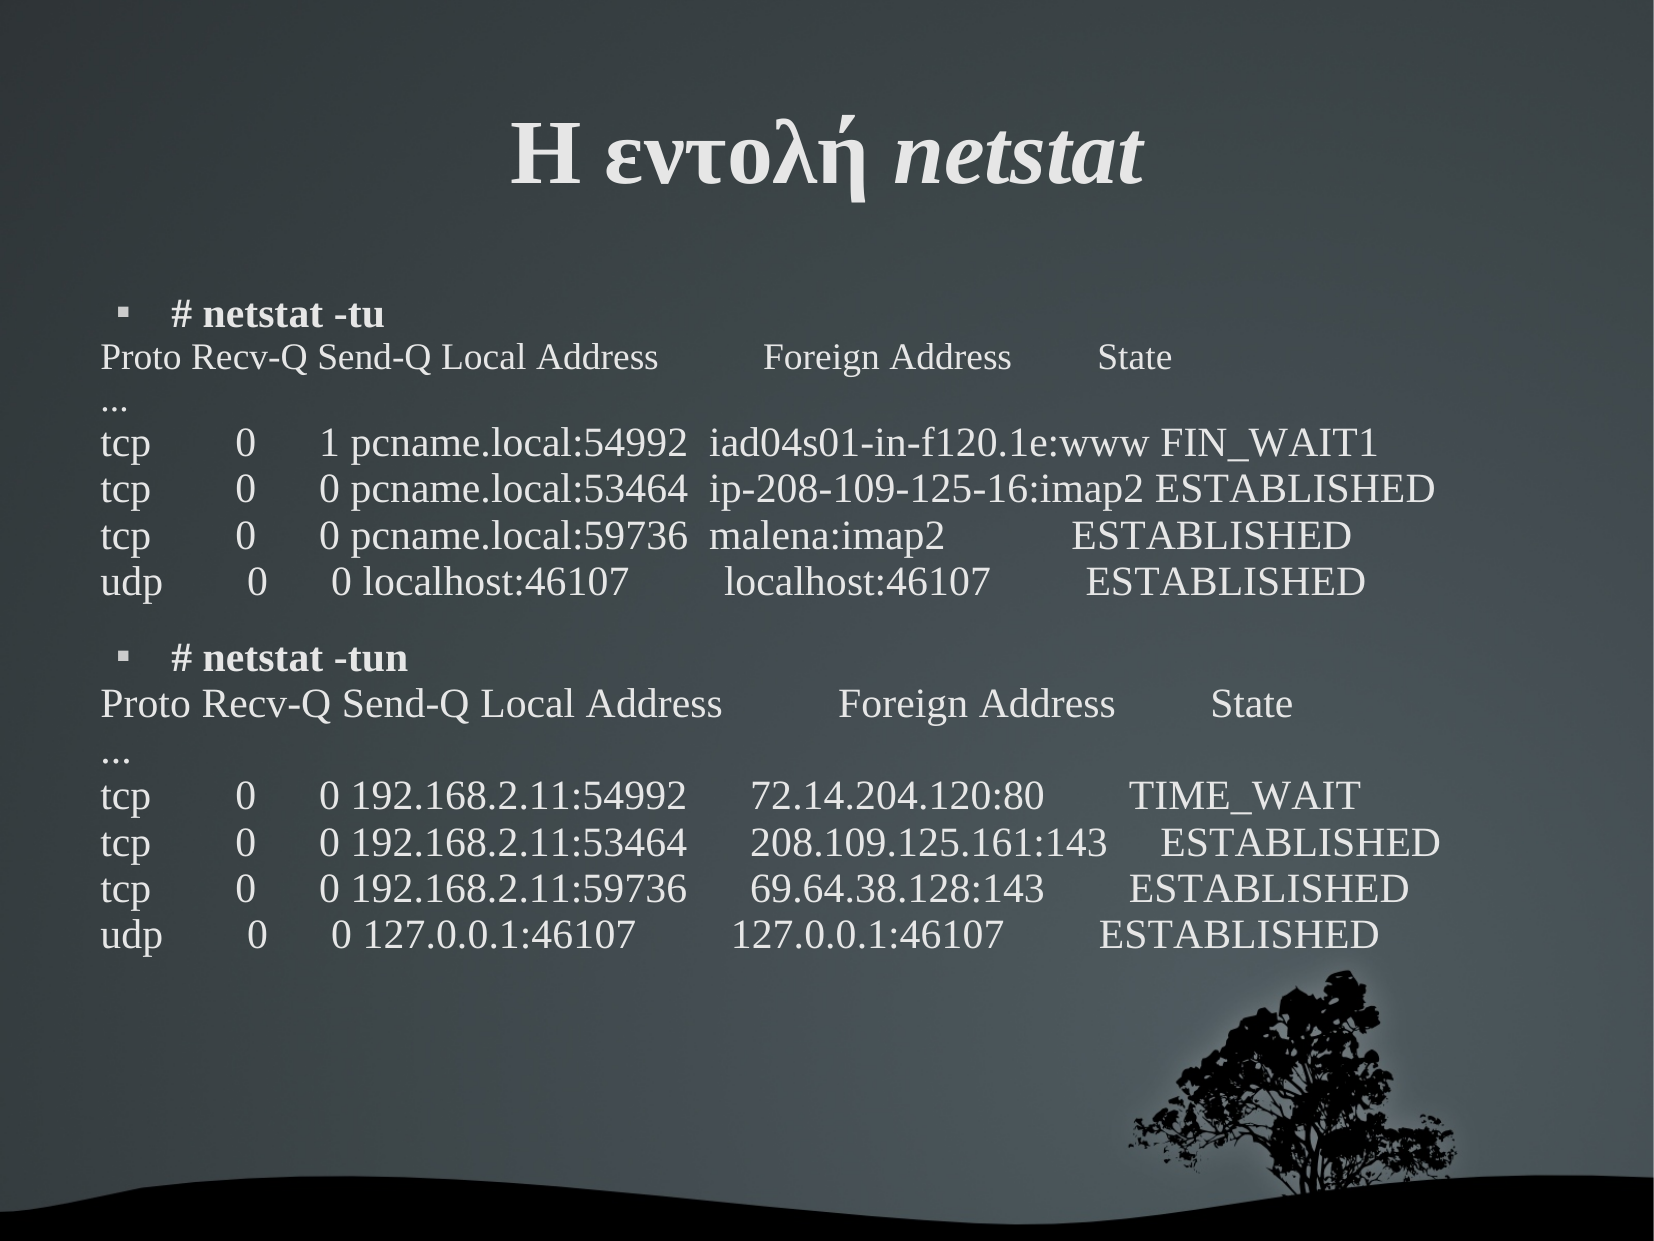

Η εντολή netstat
# # netstat -tu
Proto Recv-Q Send-Q Local Address Foreign Address State
...
tcp 0 1 pcname.local:54992 iad04s01-in-f120.1e:www FIN_WAIT1
tcp 0 0 pcname.local:53464 ip-208-109-125-16:imap2 ESTABLISHED
tcp 0 0 pcname.local:59736 malena:imap2 ESTABLISHED
udp 0 0 localhost:46107 localhost:46107 ESTABLISHED
# netstat -tun
Proto Recv-Q Send-Q Local Address Foreign Address State
...
tcp 0 0 192.168.2.11:54992 72.14.204.120:80 TIME_WAIT
tcp 0 0 192.168.2.11:53464 208.109.125.161:143 ESTABLISHED
tcp 0 0 192.168.2.11:59736 69.64.38.128:143 ESTABLISHED
udp 0 0 127.0.0.1:46107 127.0.0.1:46107 ESTABLISHED